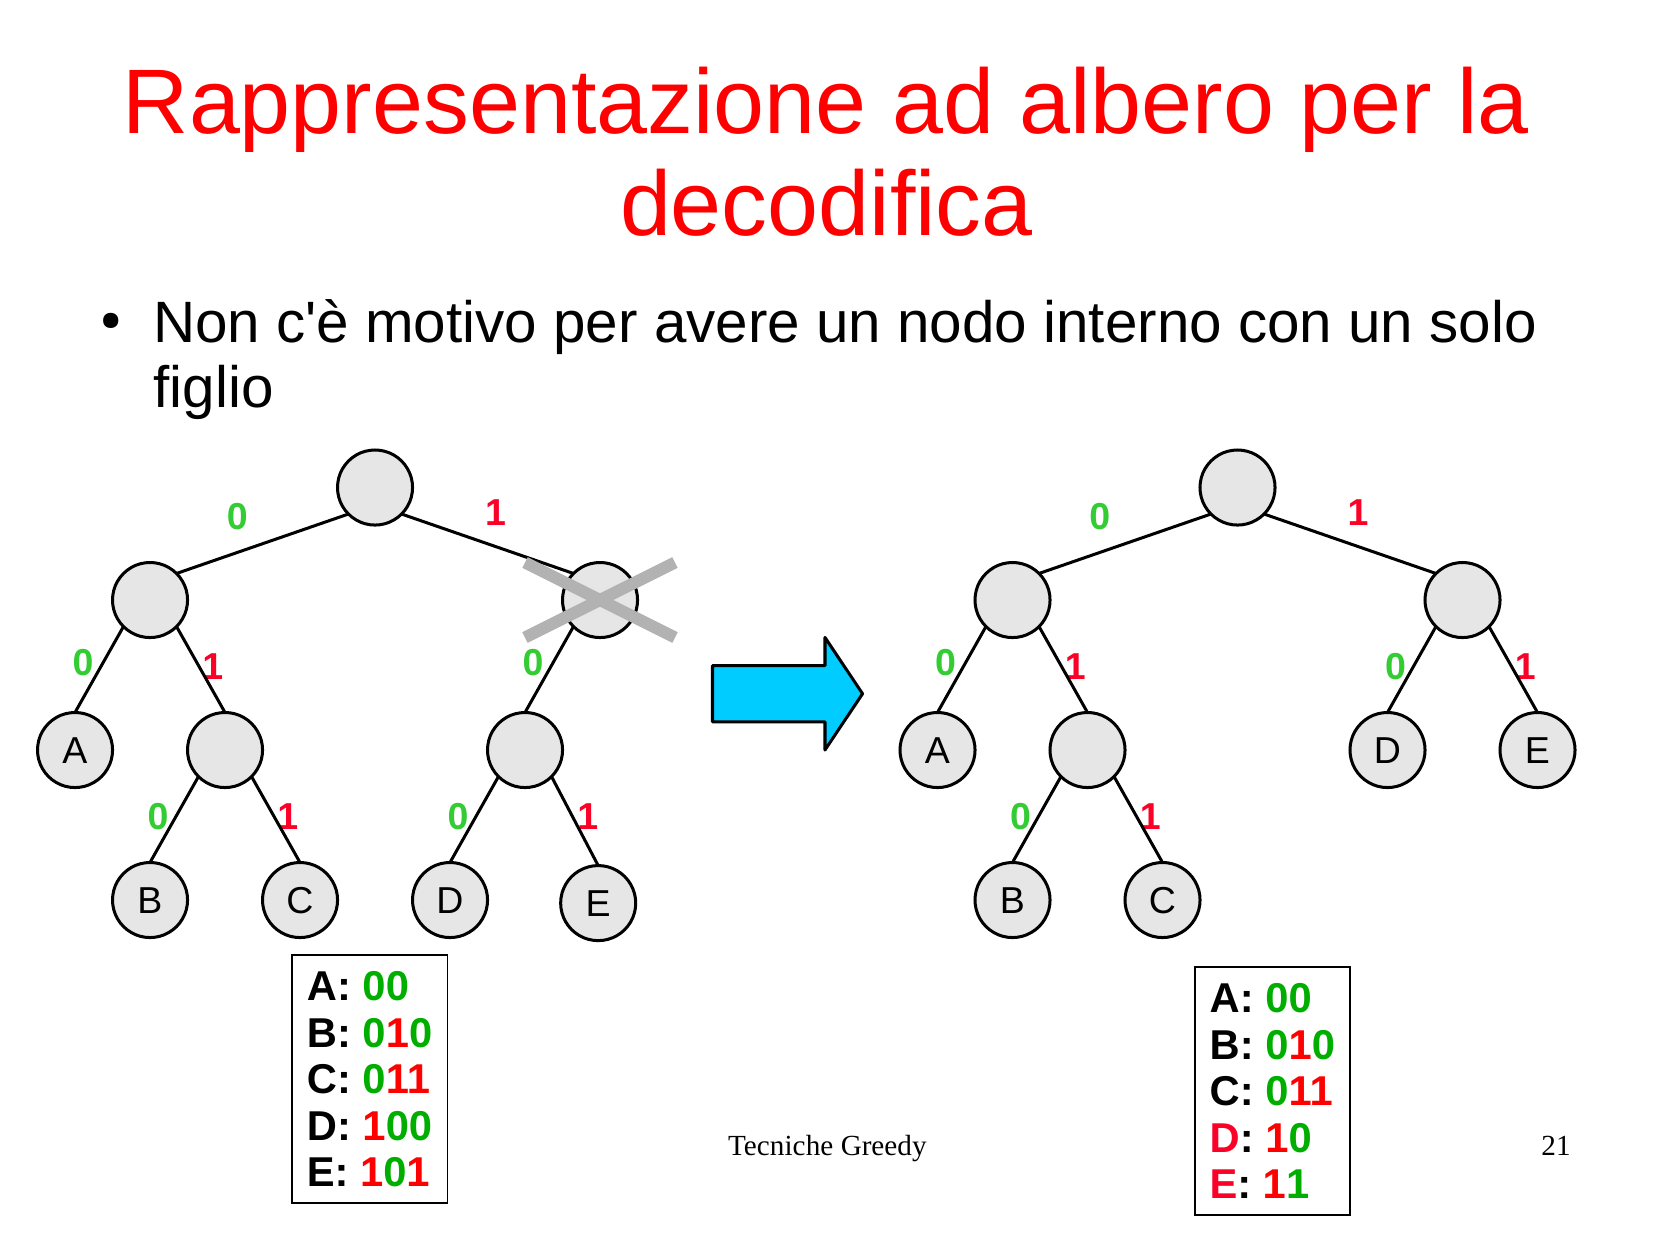

# Rappresentazione ad albero per la decodifica
Non c'è motivo per avere un nodo interno con un solo figlio
1
1
0
0
0
0
0
1
1
0
1
A
A
D
E
0
1
0
1
0
1
B
C
D
B
C
E
A: 00
B: 010
C: 011
D: 100
E: 101
A: 00
B: 010
C: 011
D: 10
E: 11
Tecniche Greedy
21